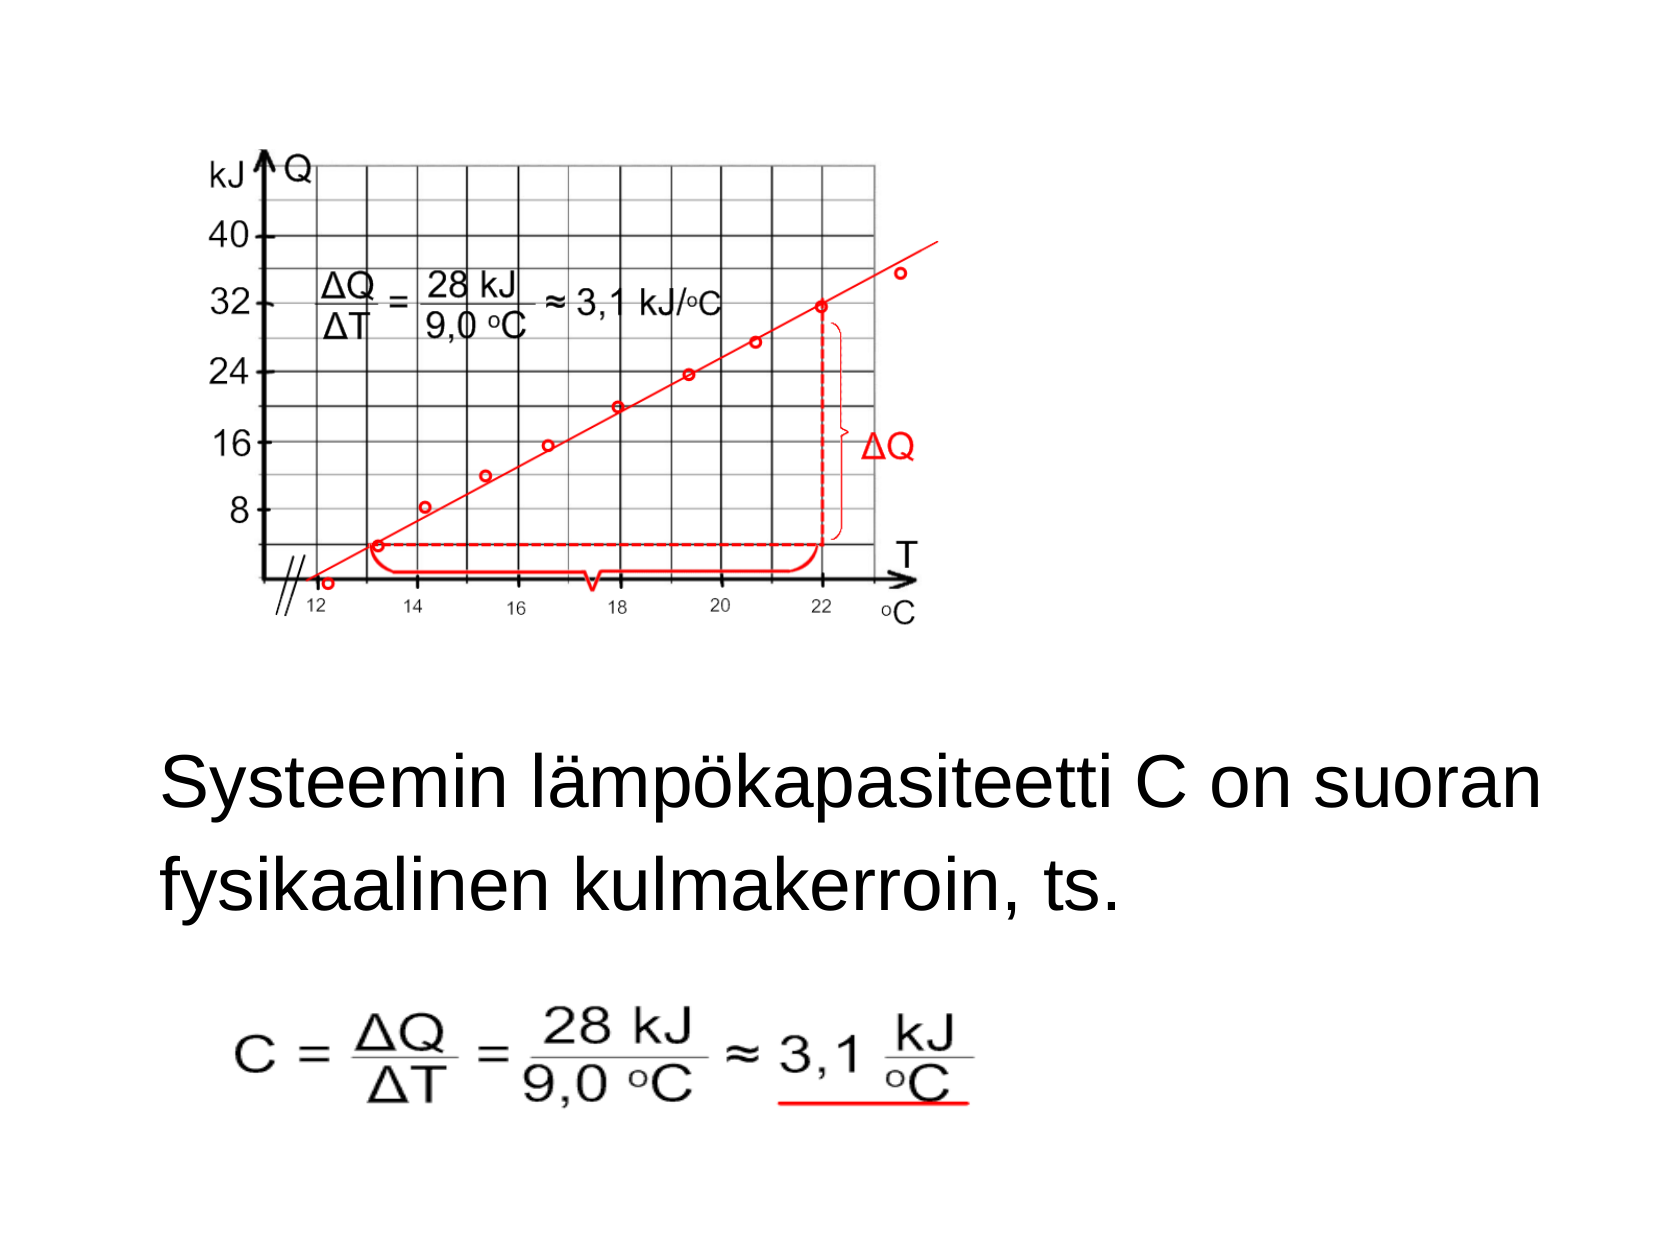

Systeemin lämpökapasiteetti C on suoran fysikaalinen kulmakerroin, ts.